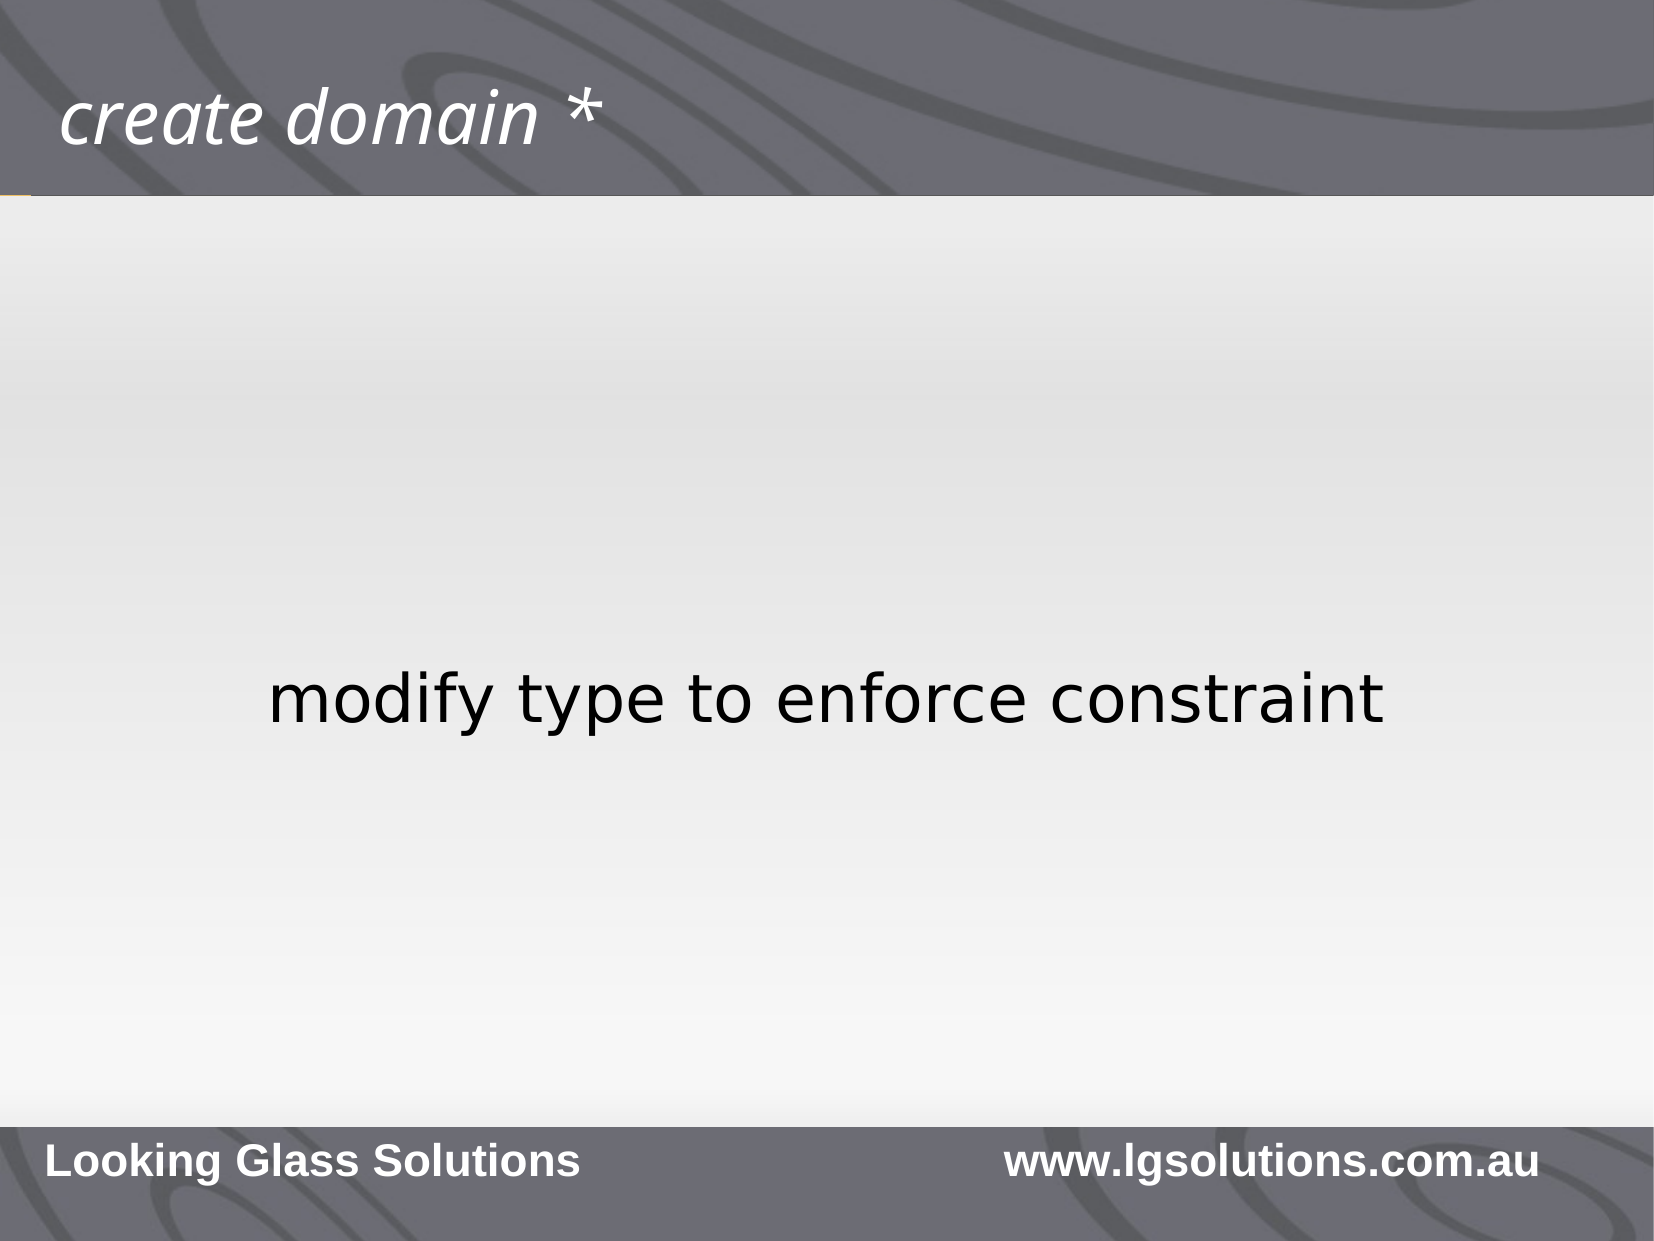

# create domain *
modify type to enforce constraint